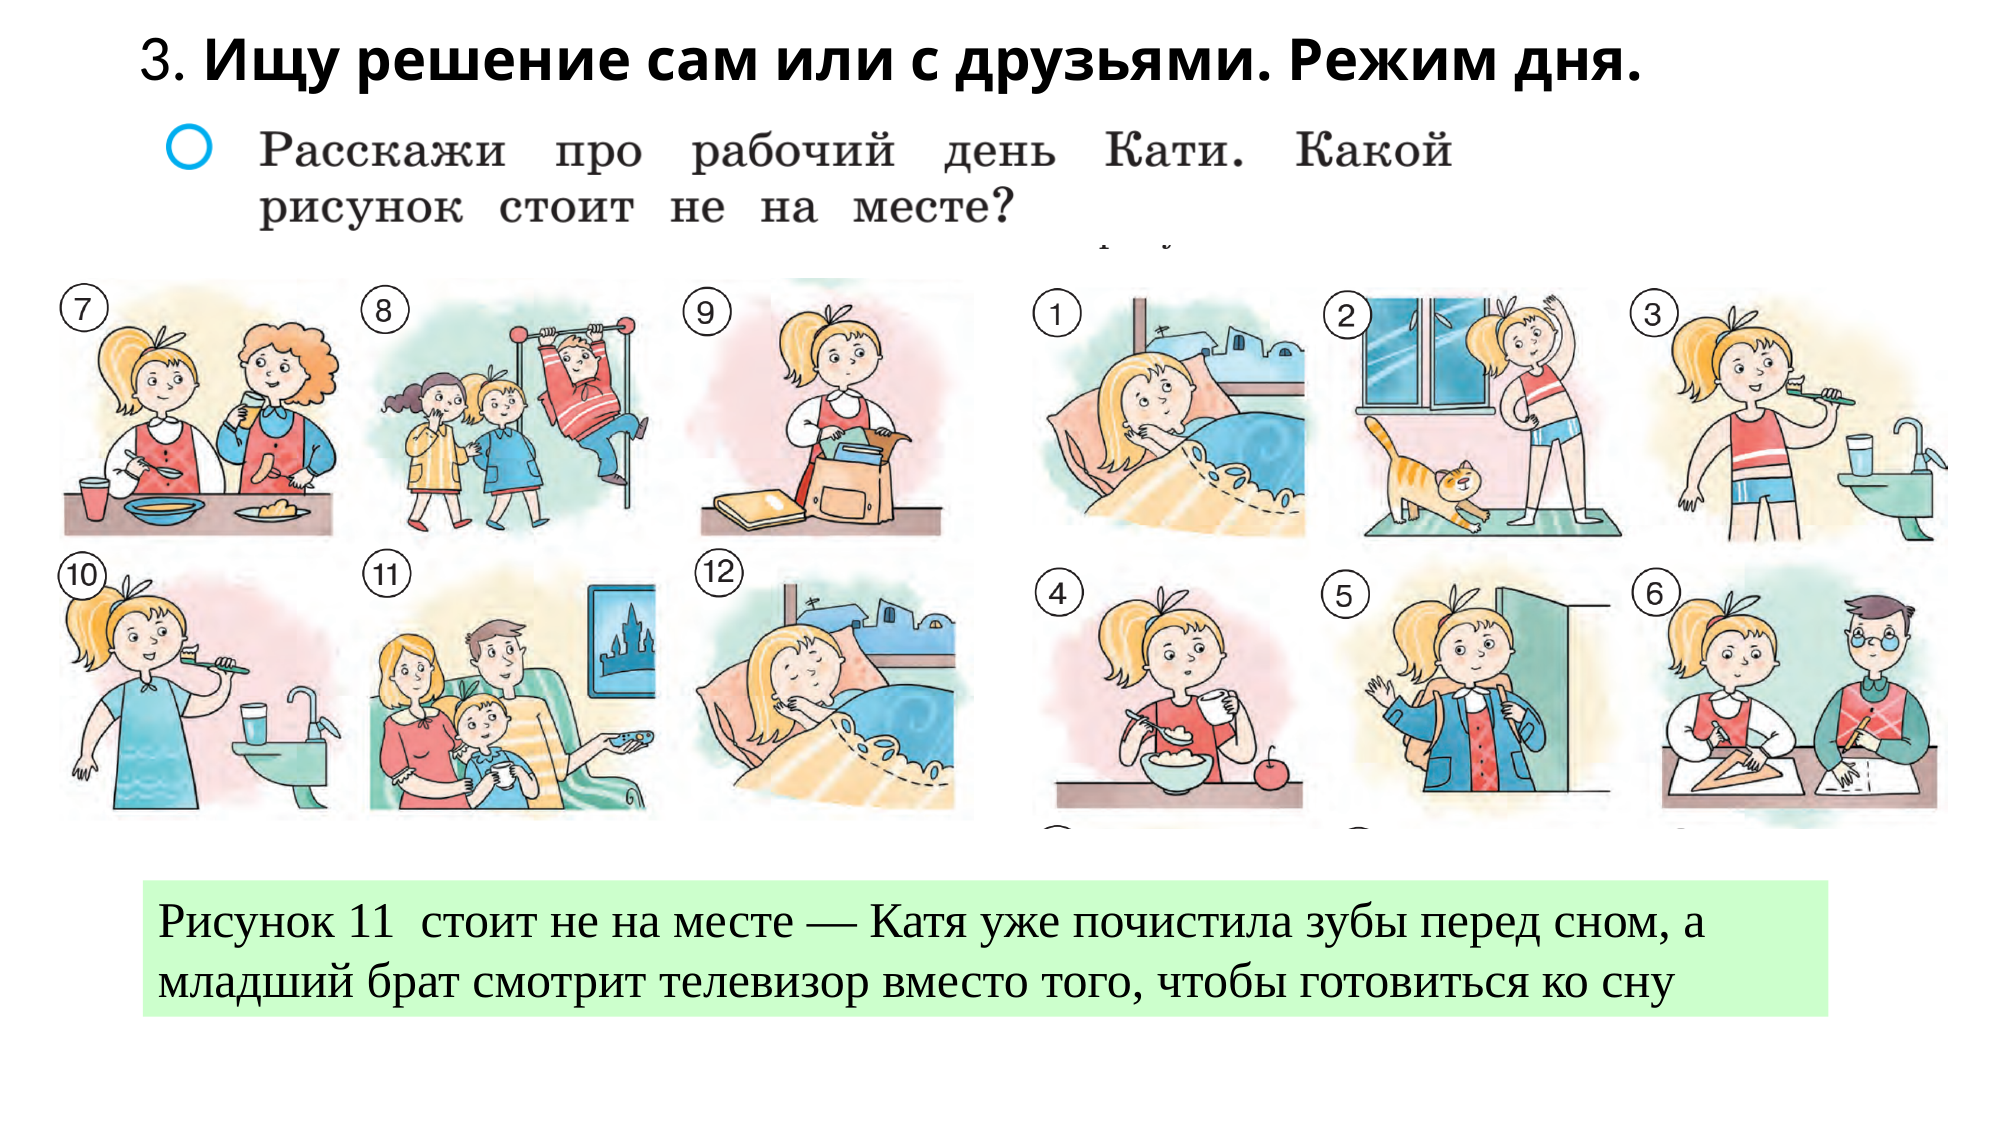

# 3. Ищу решение сам или с друзьями. Режим дня.
Рисунок 11 стоит не на месте — Катя уже почистила зубы перед сном, а младший брат смотрит телевизор вместо того, чтобы готовиться ко сну